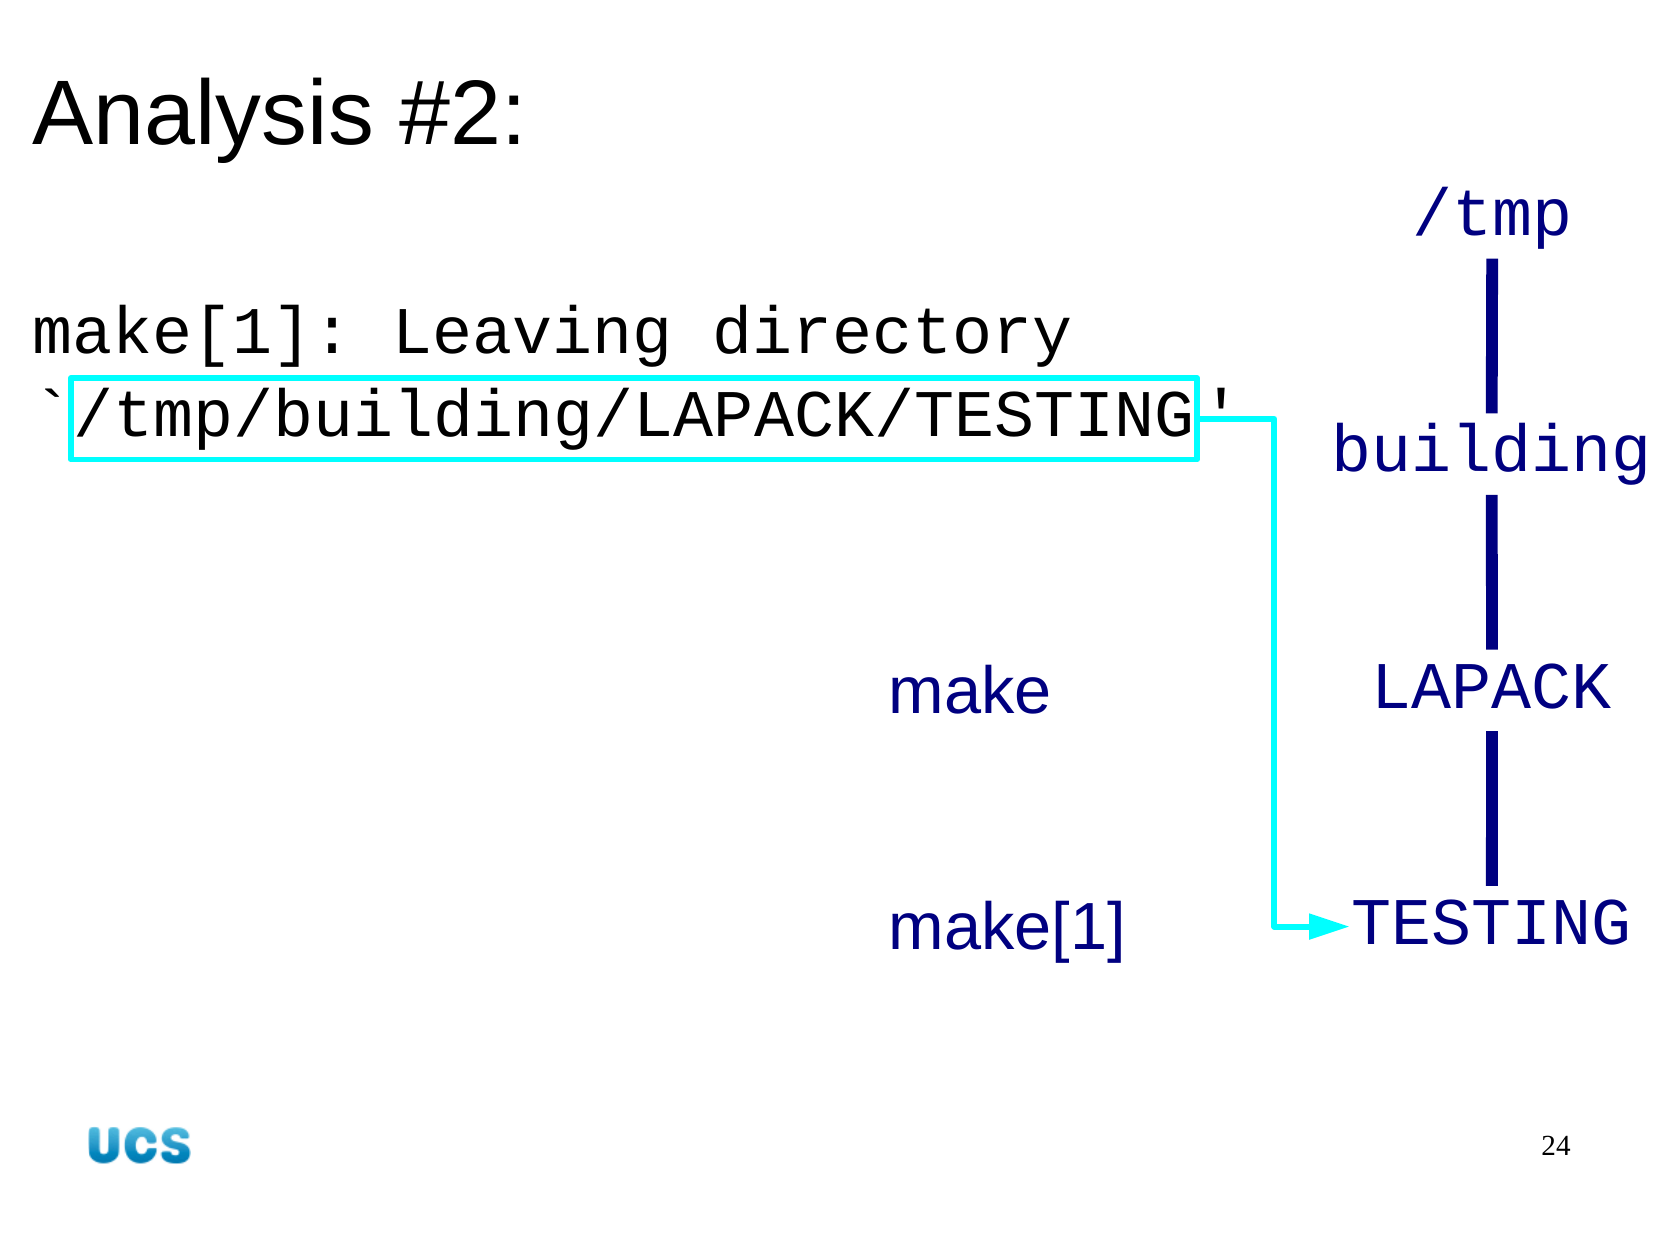

Analysis #2:
/tmp
make[1]: Leaving directory
`
/tmp/building/LAPACK/TESTING
'
building
make
LAPACK
make[1]
TESTING
24